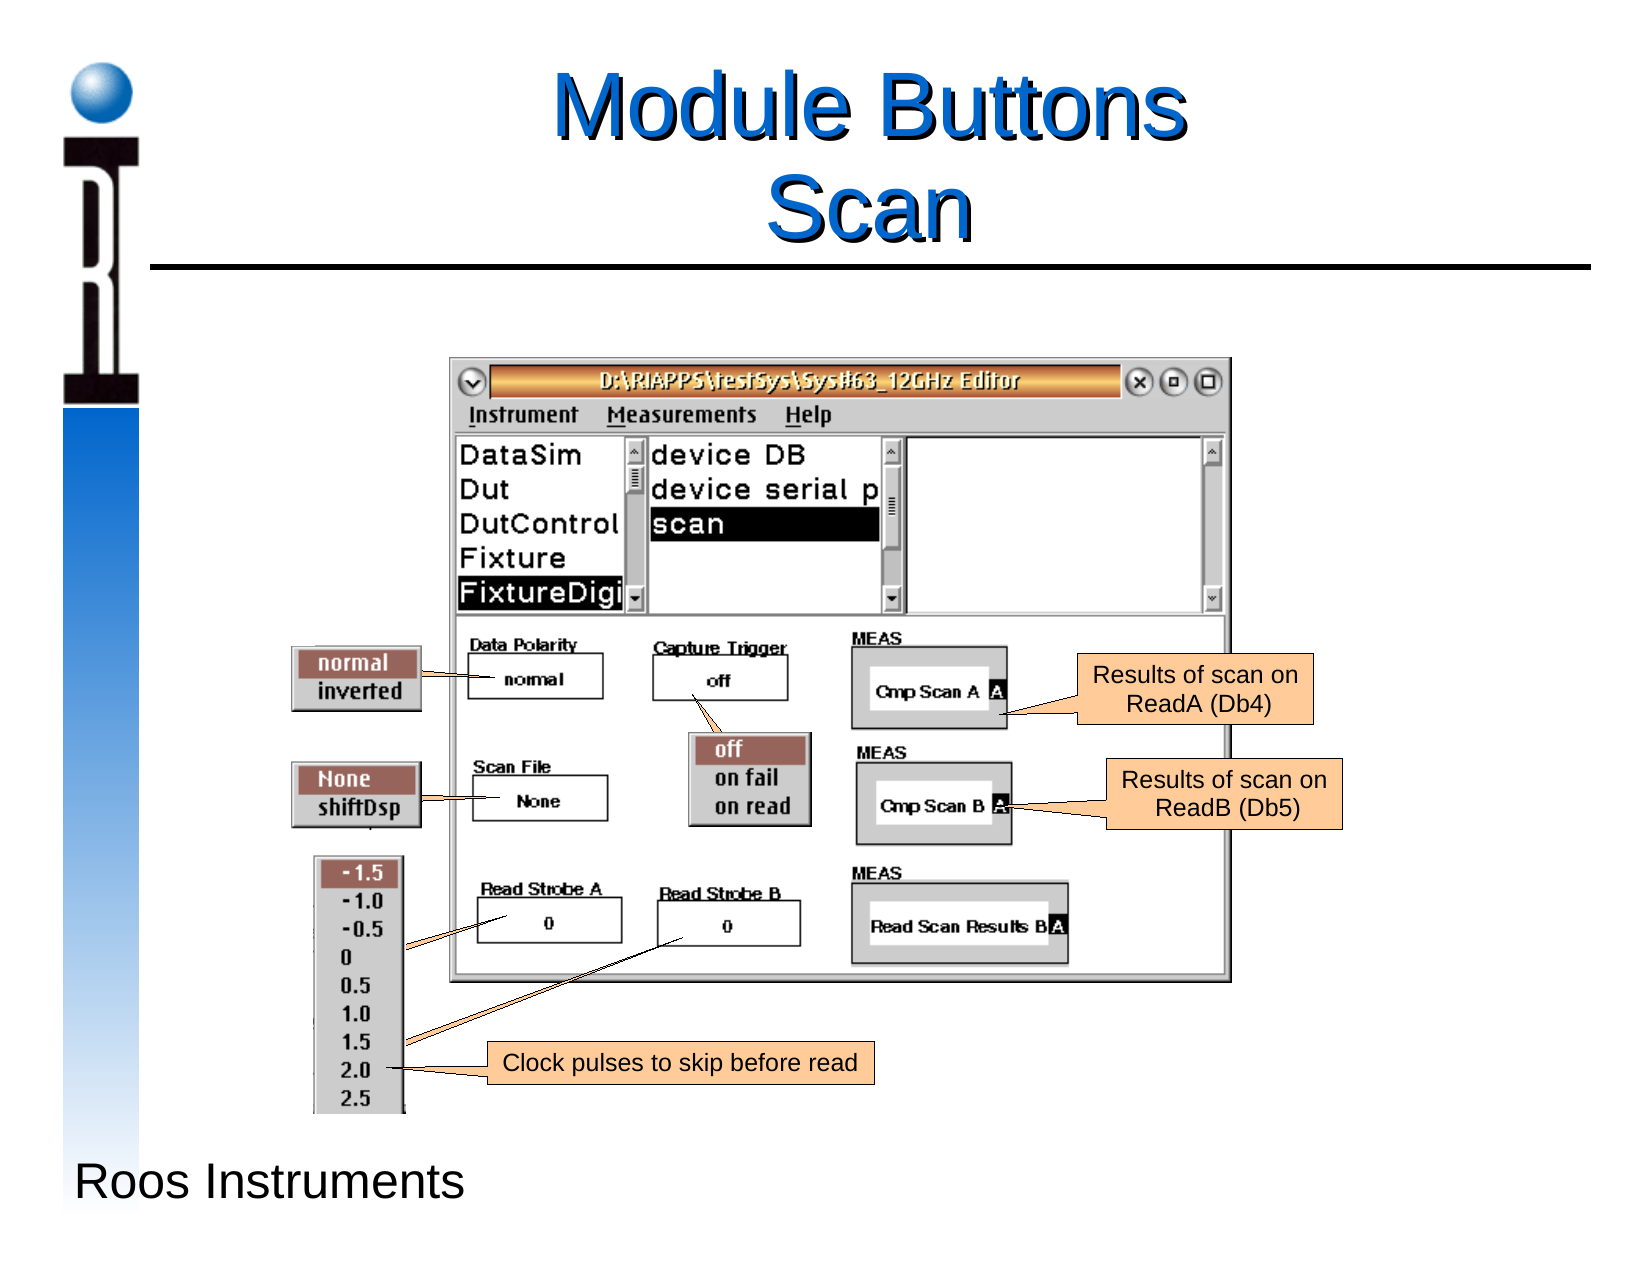

# Module Buttons Scan
Results of scan on
 ReadA (Db4)
Results of scan on
 ReadB (Db5)
Clock pulses to skip before read